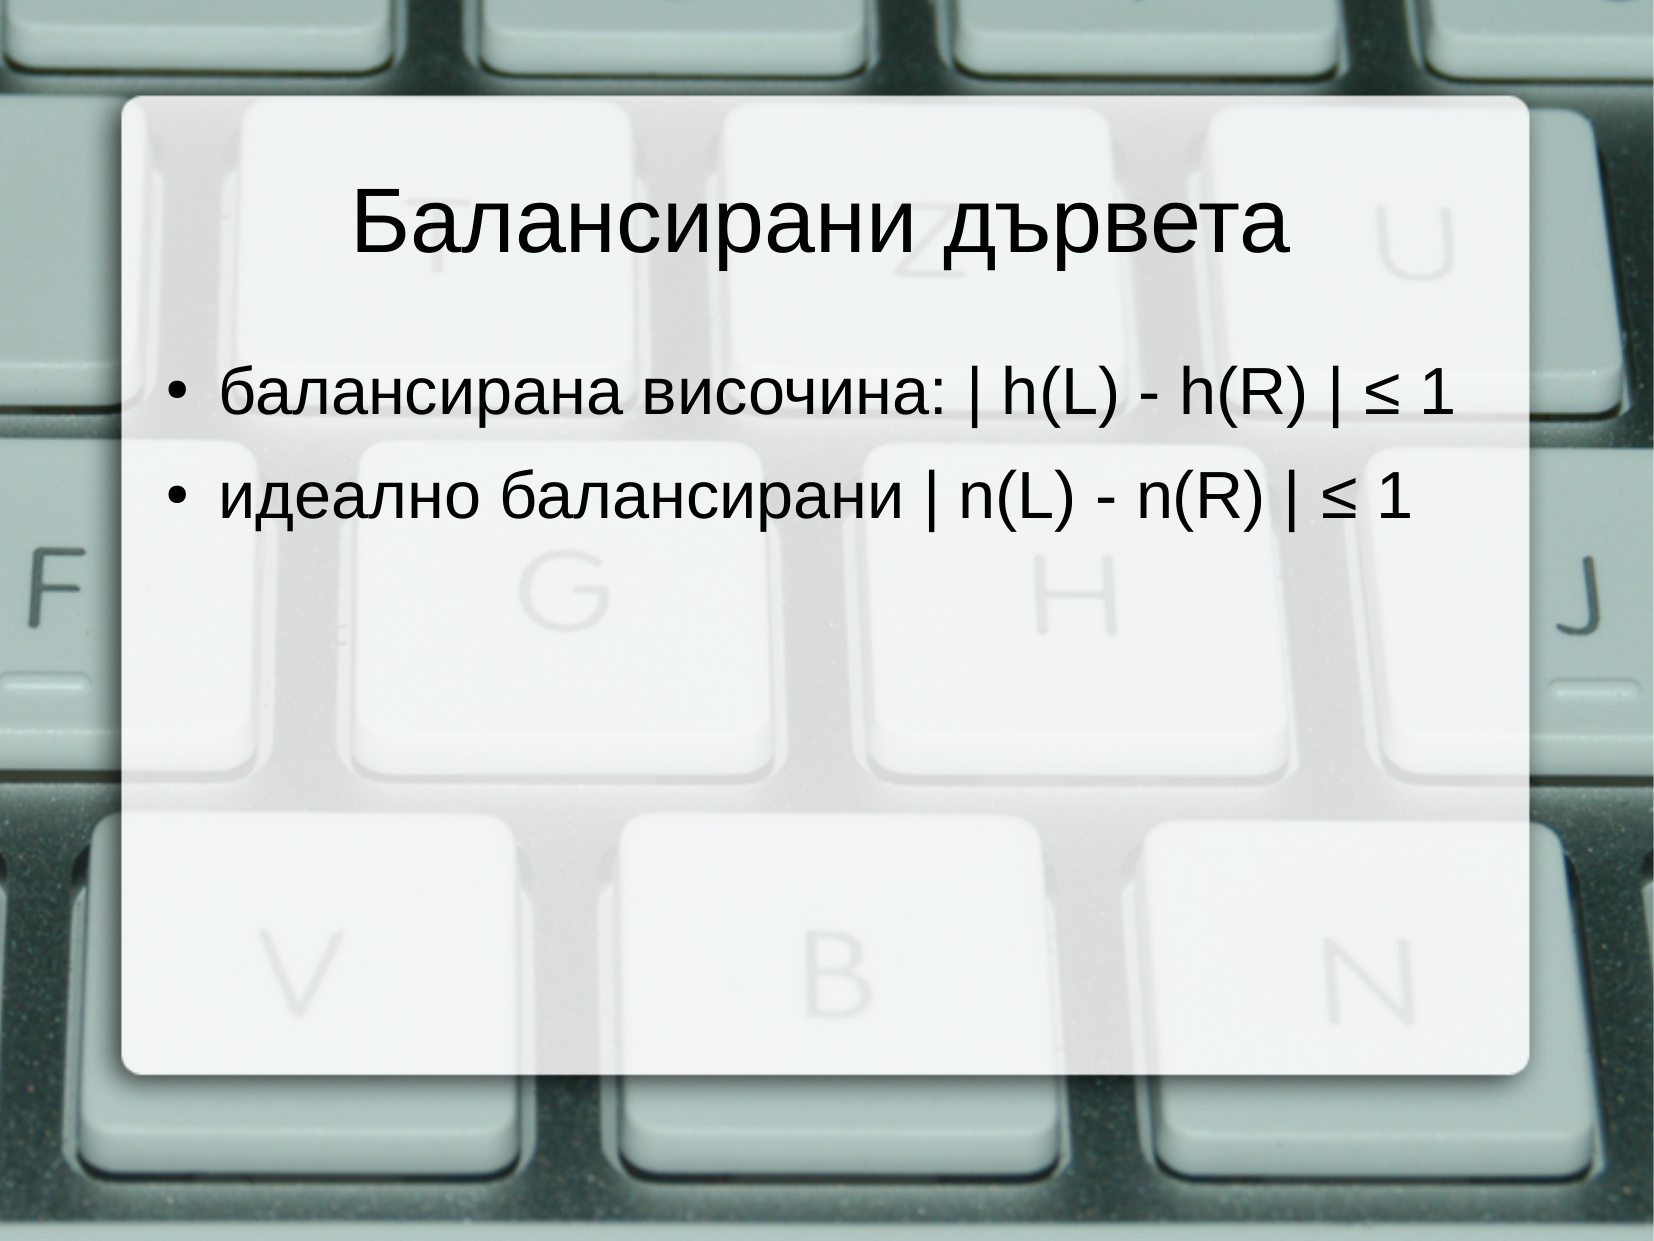

# Балансирани дървета
балансирана височина: | h(L) - h(R) | ≤ 1
идеално балансирани | n(L) - n(R) | ≤ 1